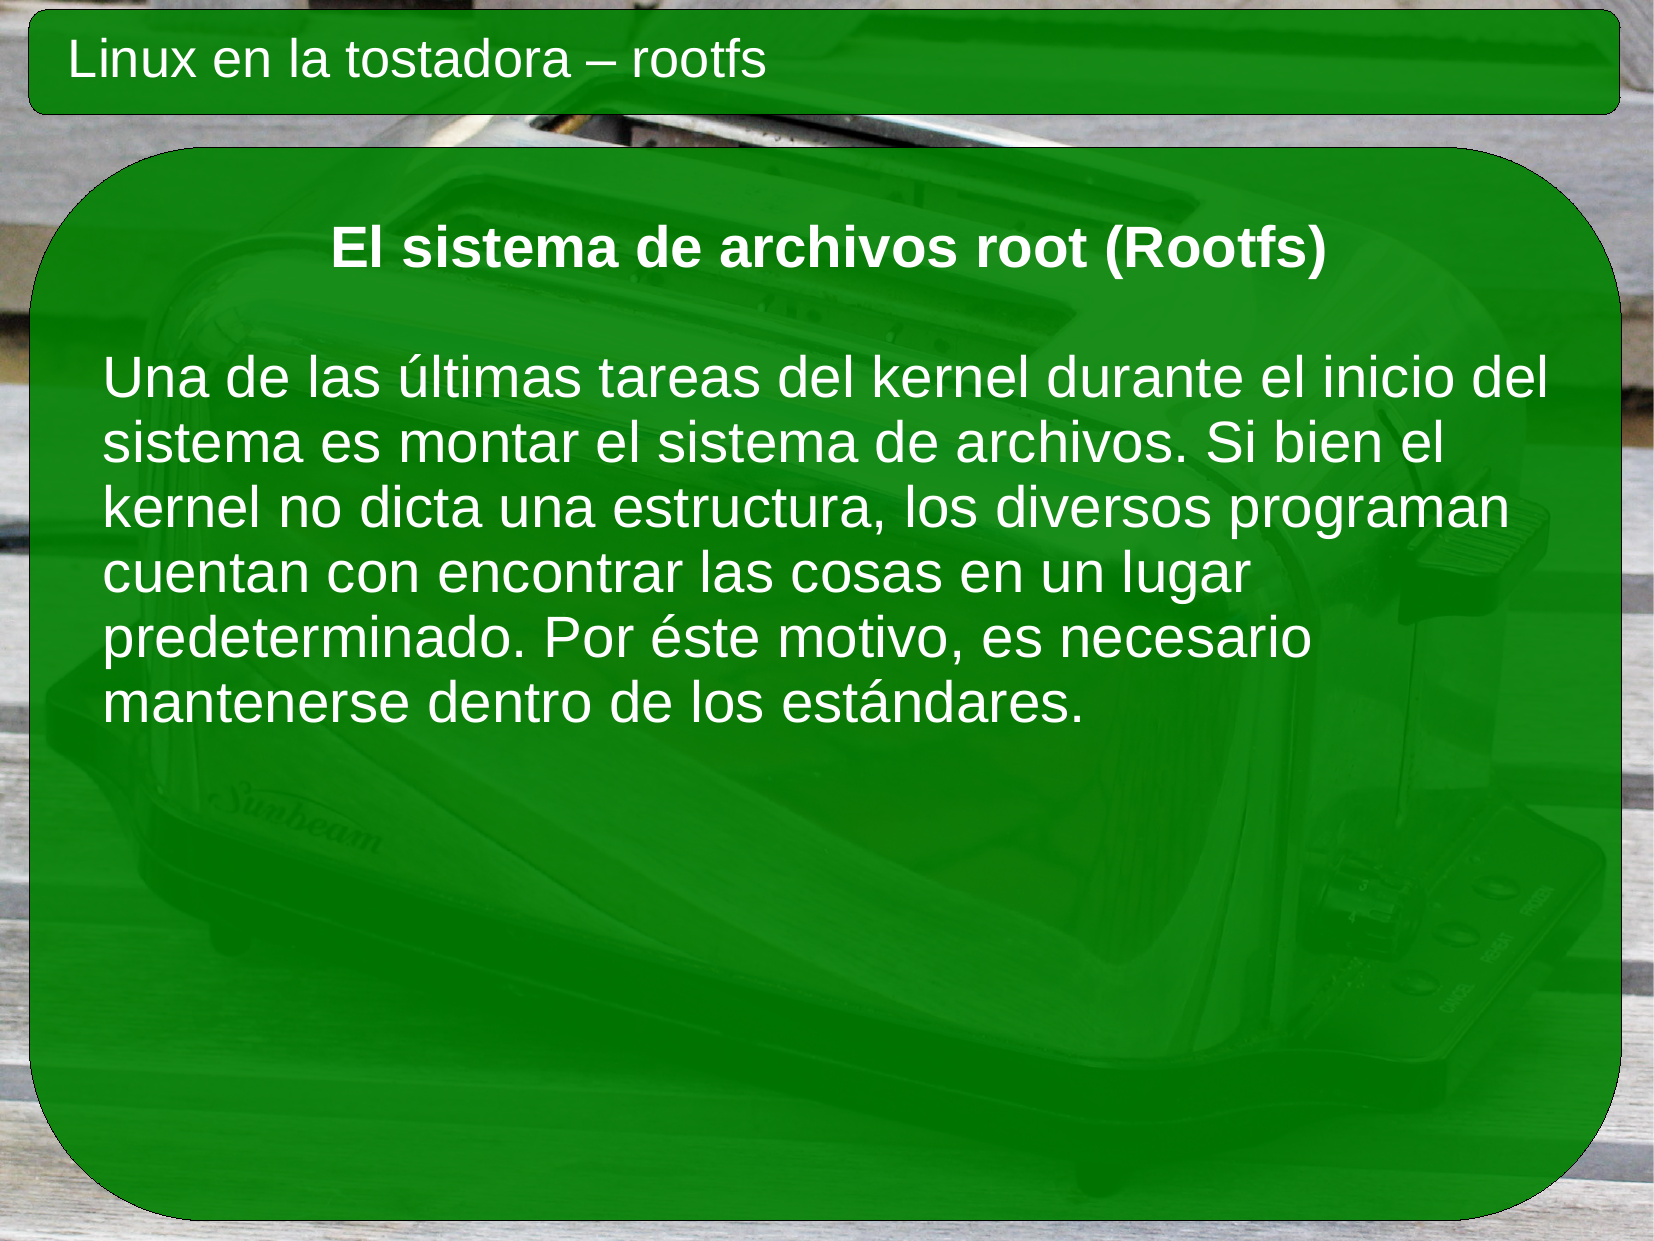

Linux en la tostadora – rootfs
El sistema de archivos root (Rootfs)
Una de las últimas tareas del kernel durante el inicio del sistema es montar el sistema de archivos. Si bien el kernel no dicta una estructura, los diversos programan cuentan con encontrar las cosas en un lugar predeterminado. Por éste motivo, es necesario mantenerse dentro de los estándares.
El kernel
 Responsable de manejar el hardware... bit a bit
 Provee la capa fundamental de abstracción para que la gran mayoría del resto de los programas sean independientes de la plataforma
 En el caso de los sistemas embebidos, puede ser necesario parchear el kernel para obtener cierta funcionalidad (por ejemplo, dar soporte a un determinado LCD)
Suele requerir leer bastante :-)
Tip: ARCH=arm CROSS_COMPILE=arm-linux
(Ése me llevó muuucho tiempo... por no tener de donde leer)